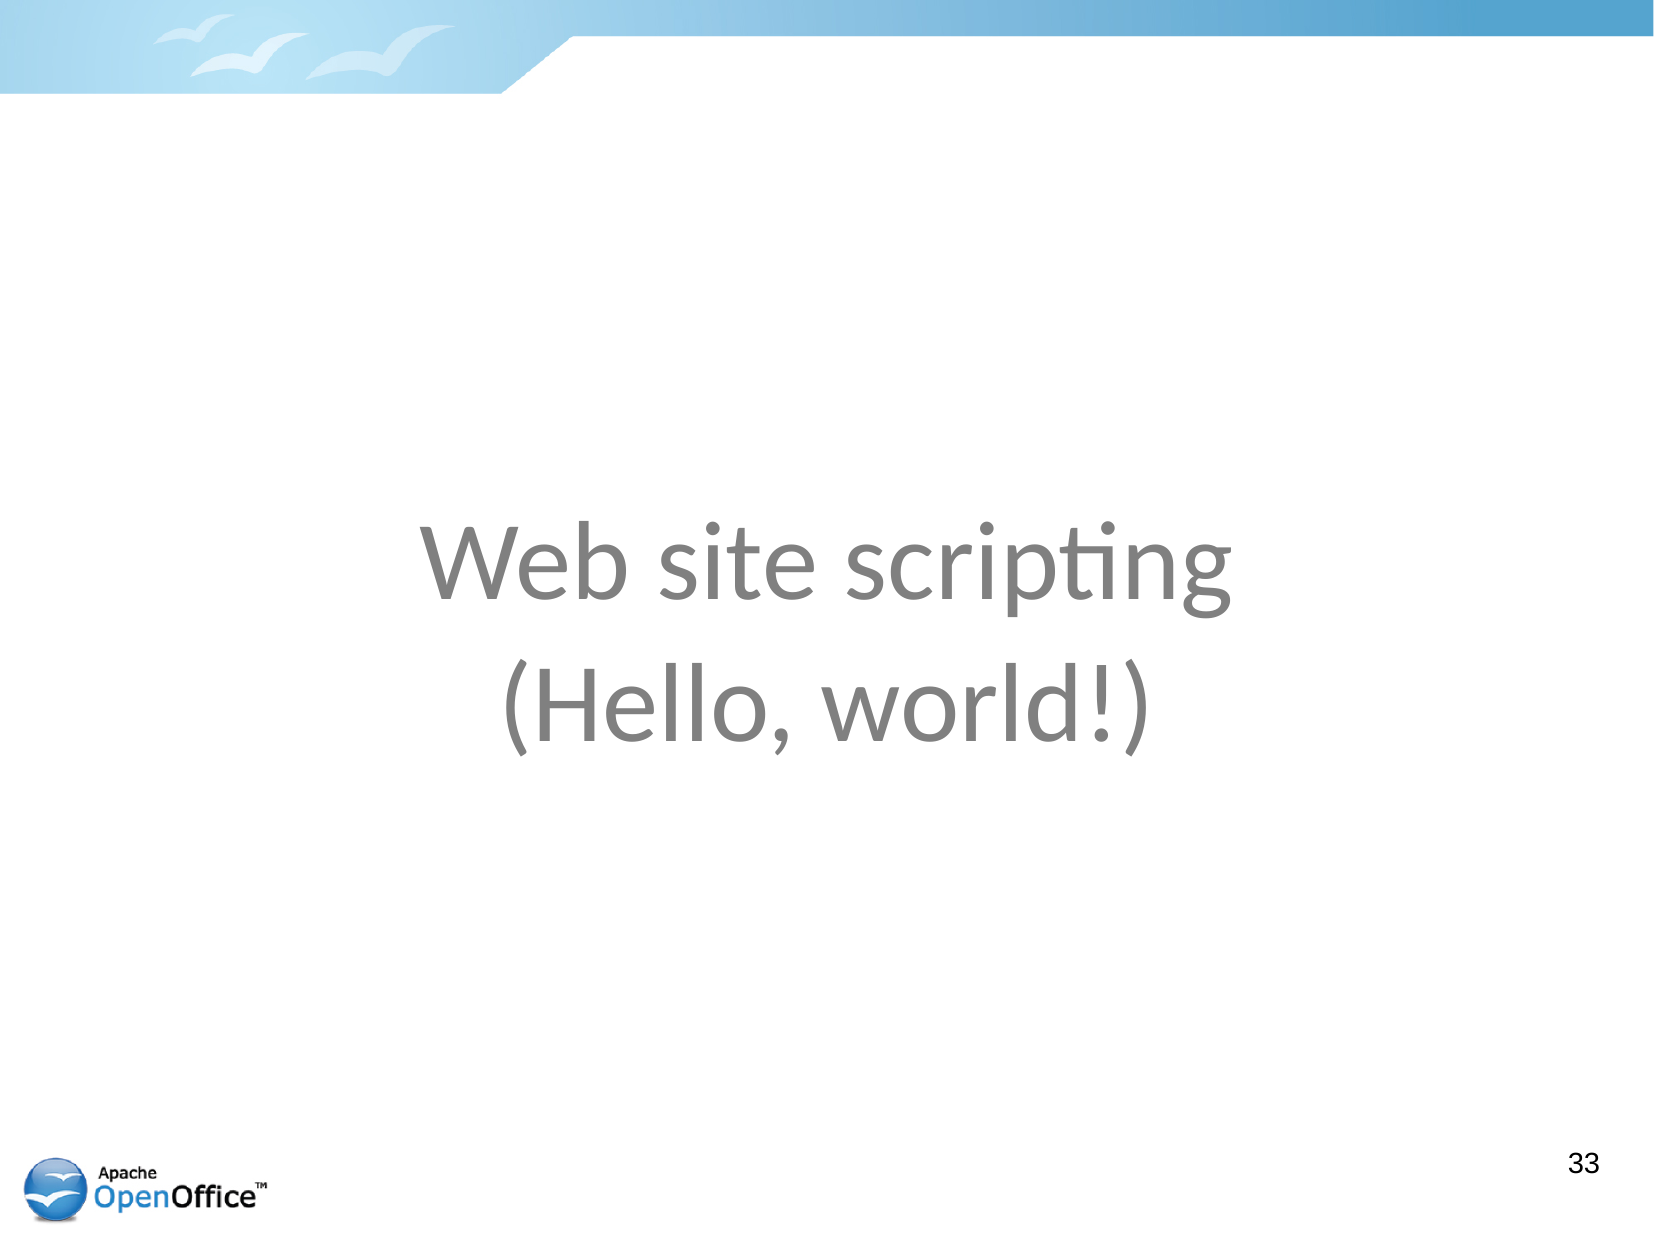

# Web site scripting
(Hello, world!)
33